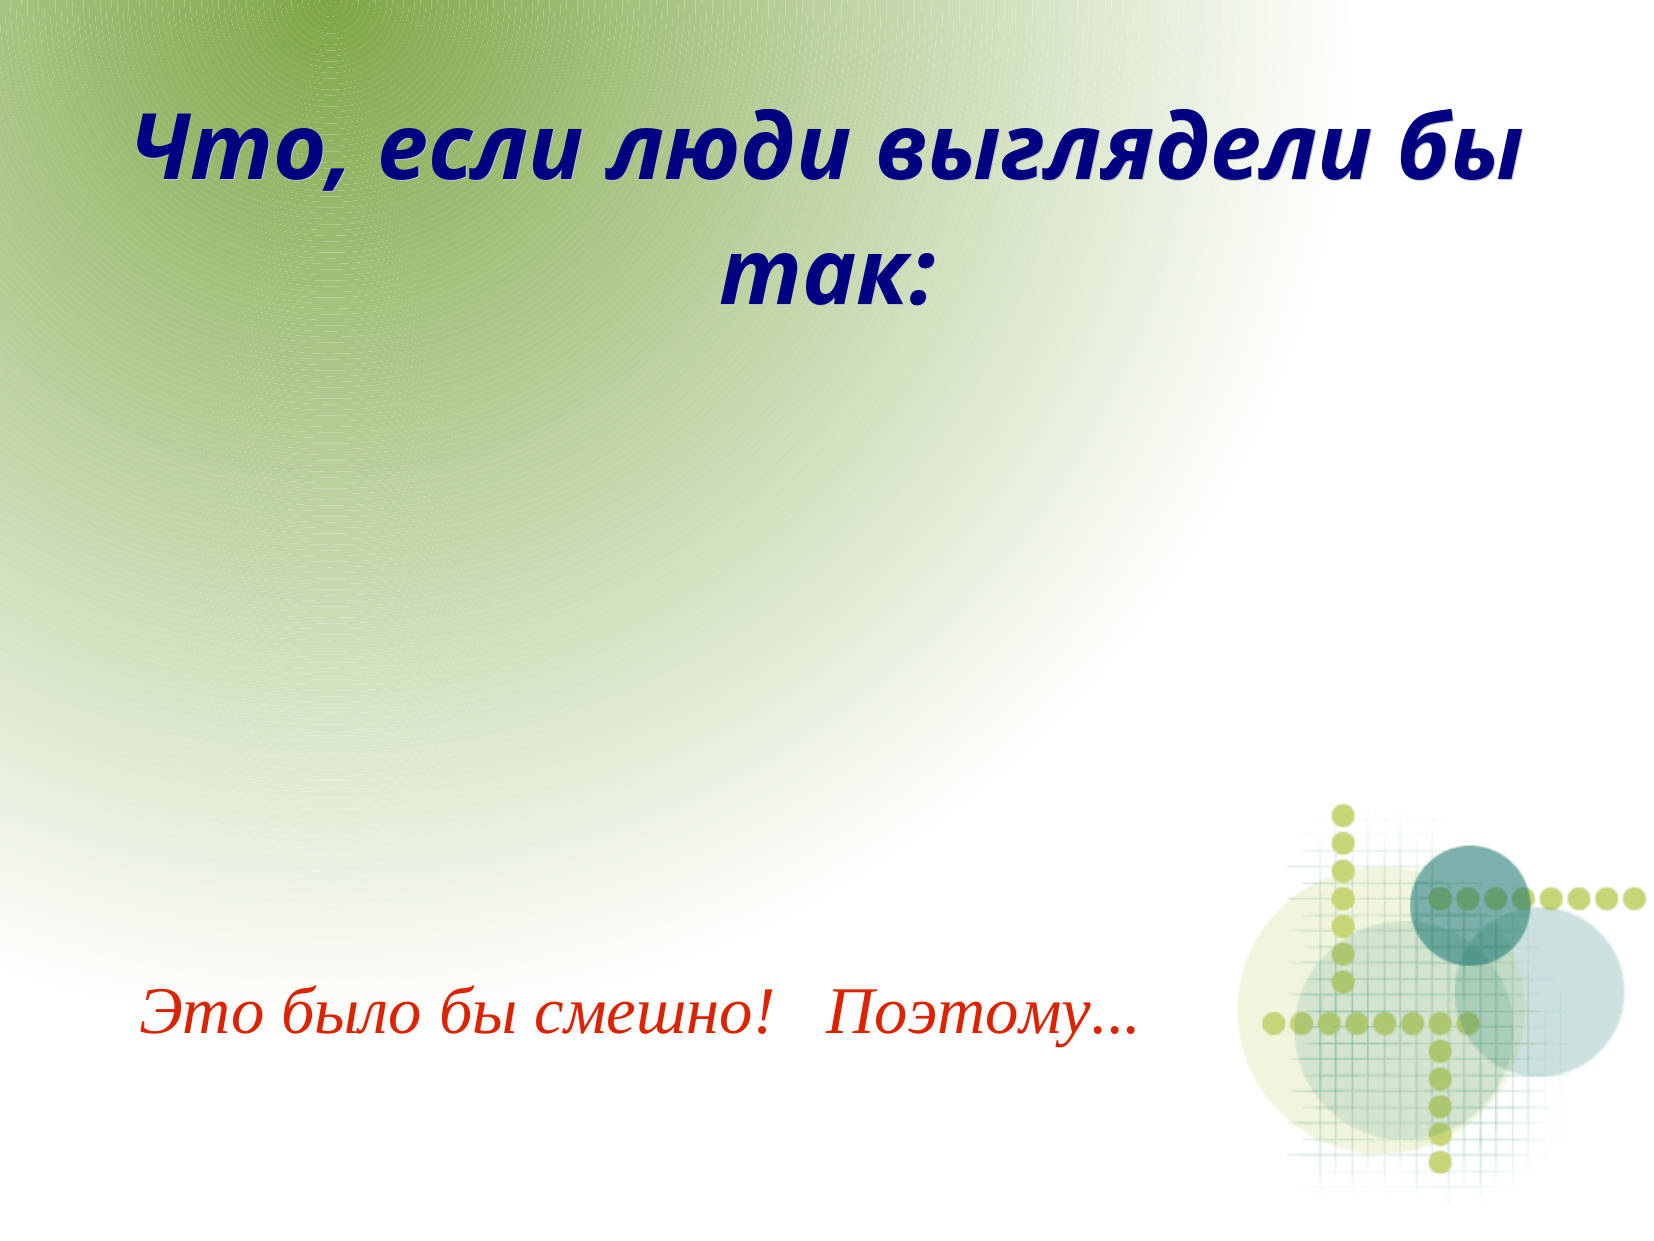

# Что, если люди выглядели бы так:
Это было бы смешно! Поэтому...